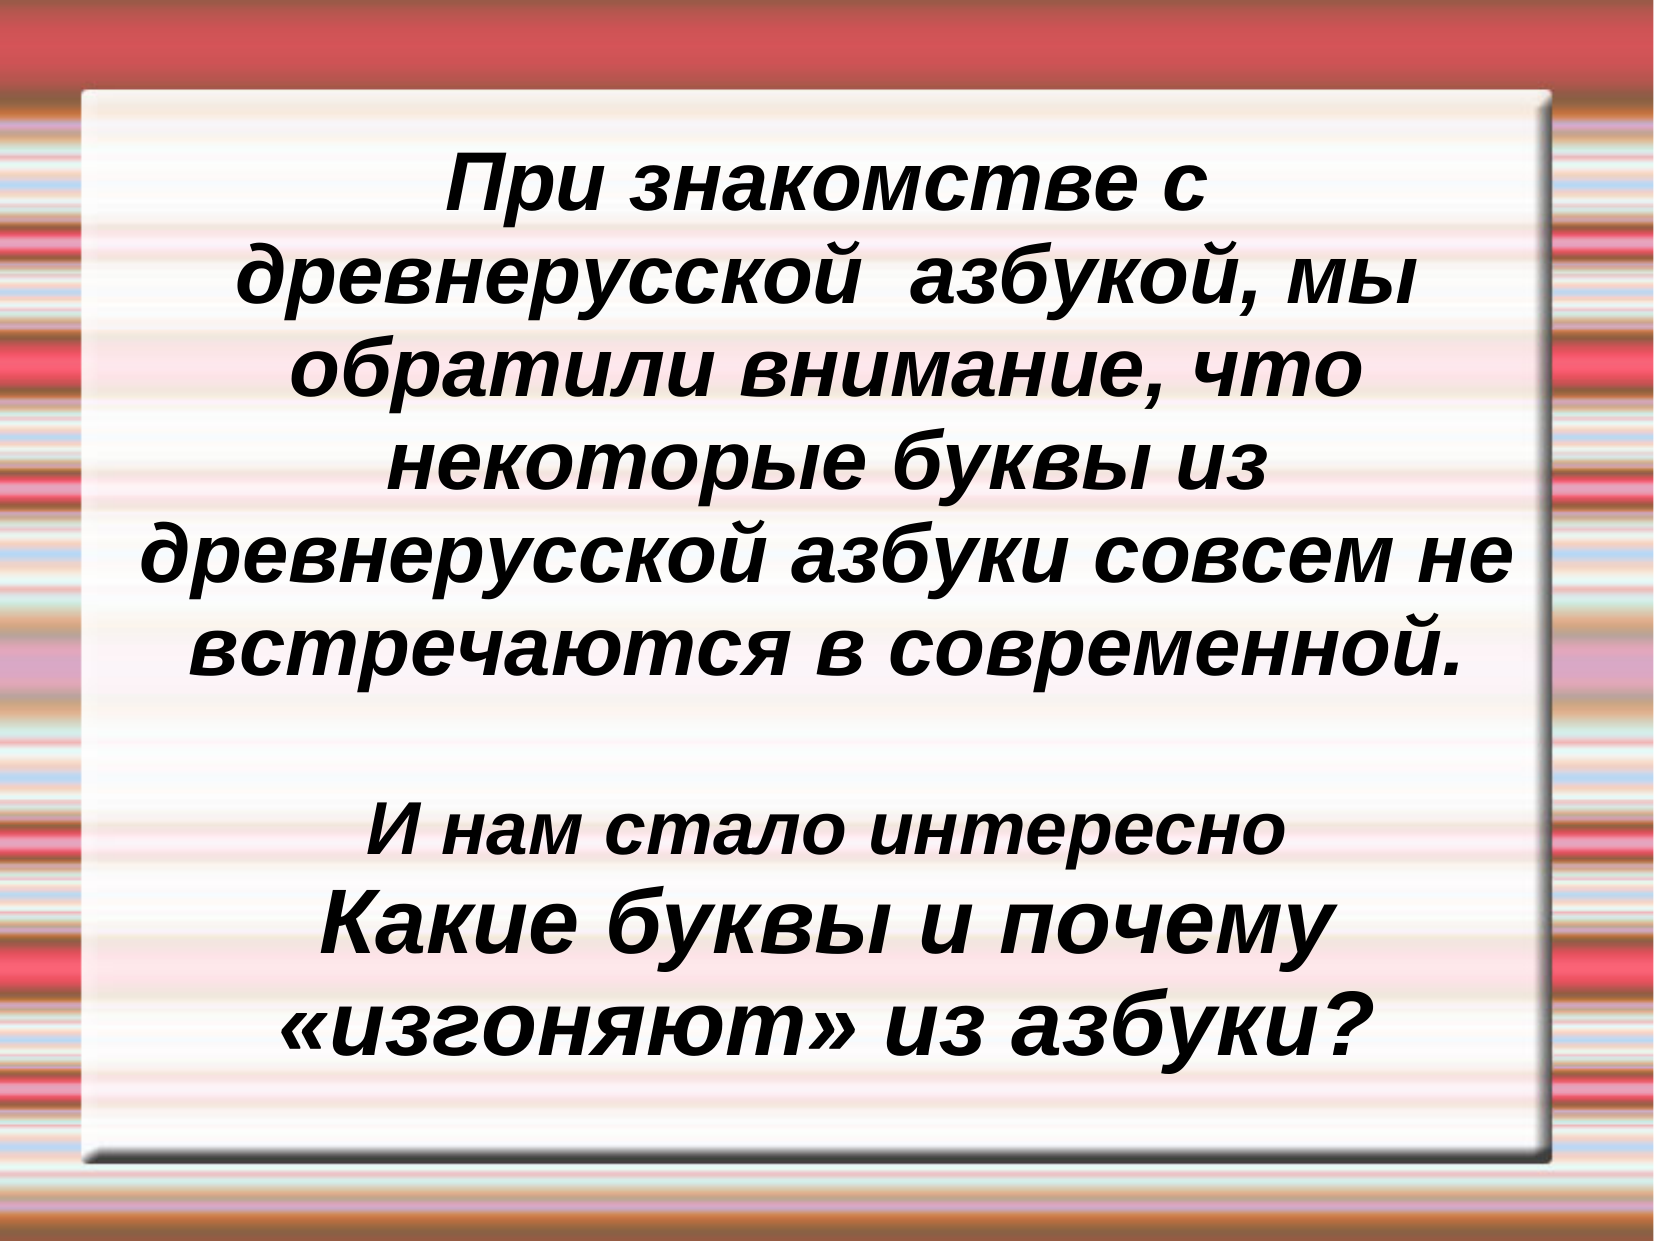

# При знакомстве с древнерусской азбукой, мы обратили внимание, что некоторые буквы из древнерусской азбуки совсем не встречаются в современной. И нам стало интересно Какие буквы и почему «изгоняют» из азбуки?